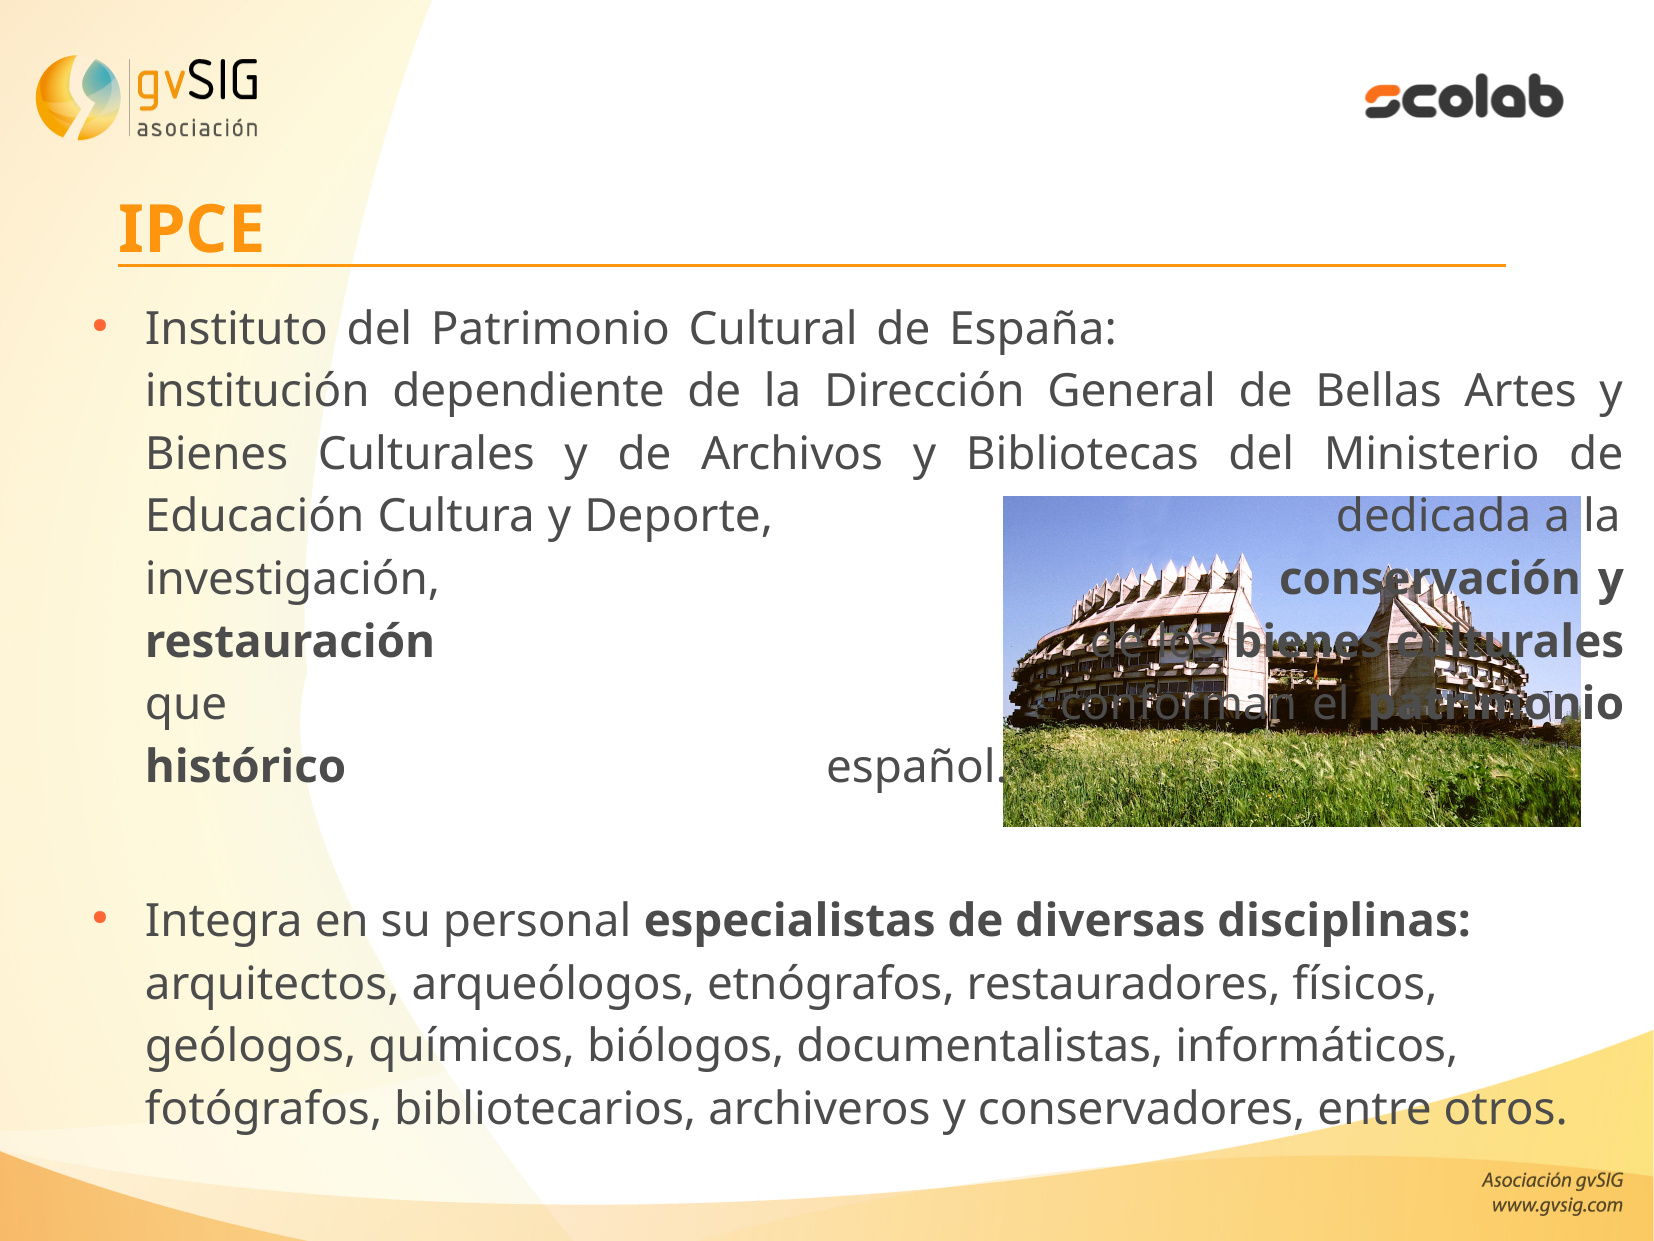

# IPCE
Instituto del Patrimonio Cultural de España: institución dependiente de la Dirección General de Bellas Artes y Bienes Culturales y de Archivos y Bibliotecas del Ministerio de Educación Cultura y Deporte, dedicada a la investigación, conservación y restauración de los bienes culturales que conforman el patrimonio histórico español.
Integra en su personal especialistas de diversas disciplinas: arquitectos, arqueólogos, etnógrafos, restauradores, físicos, geólogos, químicos, biólogos, documentalistas, informáticos, fotógrafos, bibliotecarios, archiveros y conservadores, entre otros.